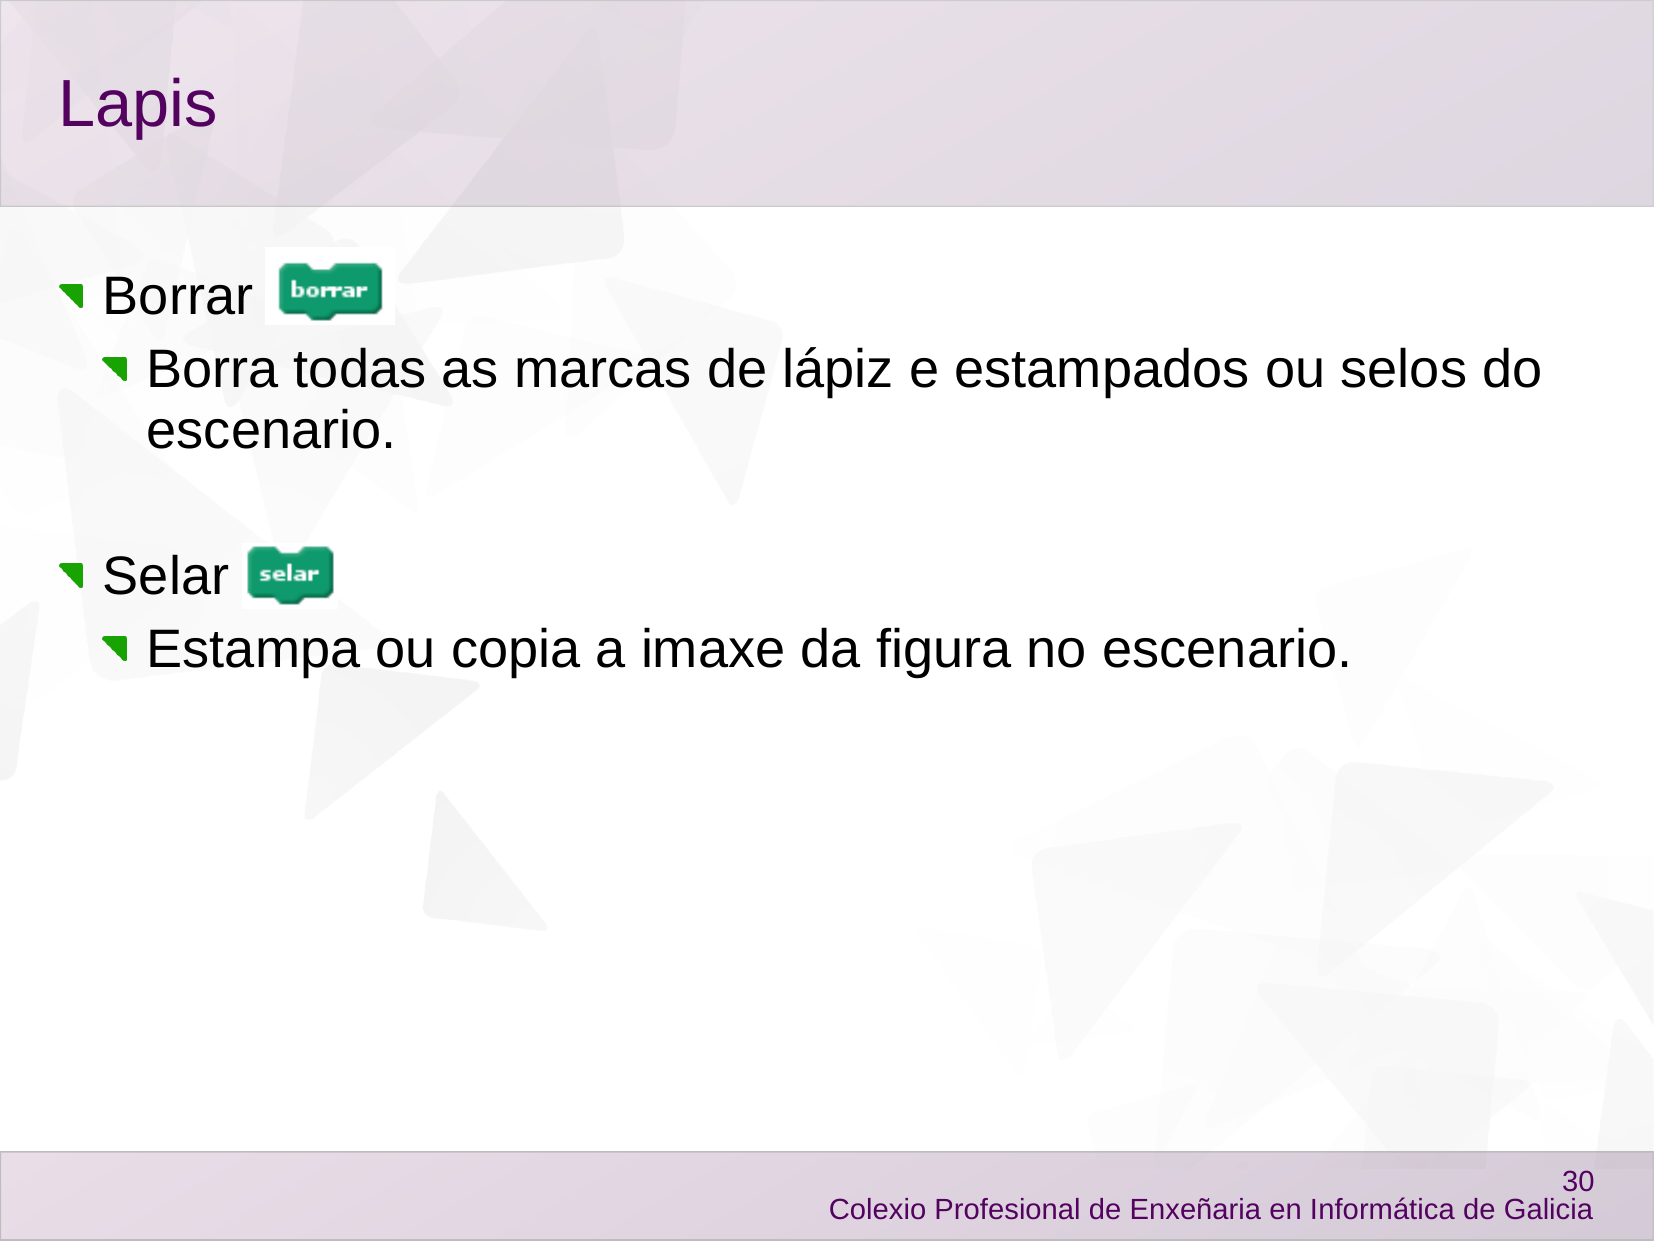

# Lapis
Borrar
Borra todas as marcas de lápiz e estampados ou selos do escenario.
Selar
Estampa ou copia a imaxe da figura no escenario.
30
Colexio Profesional de Enxeñaria en Informática de Galicia